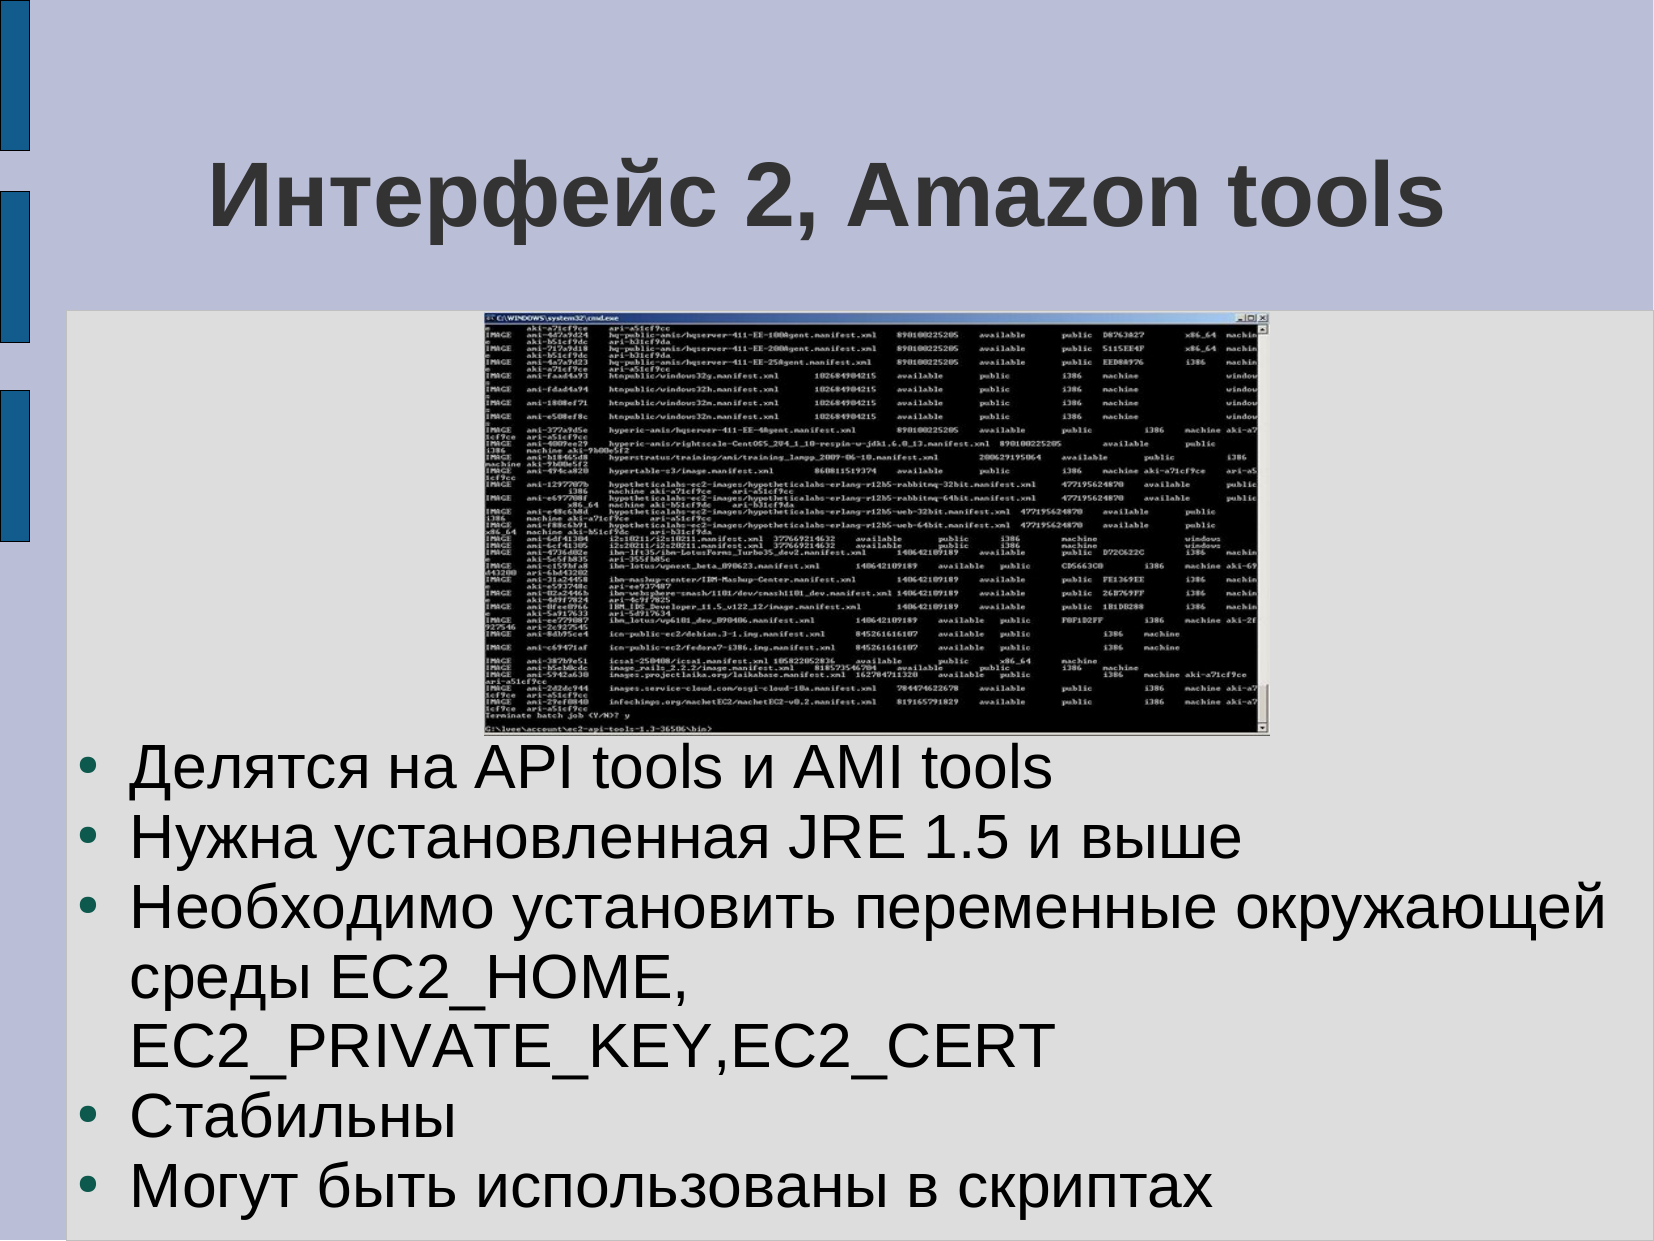

# Интерфейс 2, Amazon tools
Делятся на API tools и AMI tools
Нужна установленная JRE 1.5 и выше
Необходимо установить переменные окружающей среды EC2_HOME, EC2_PRIVATE_KEY,EC2_CERT
Стабильны
Могут быть использованы в скриптах